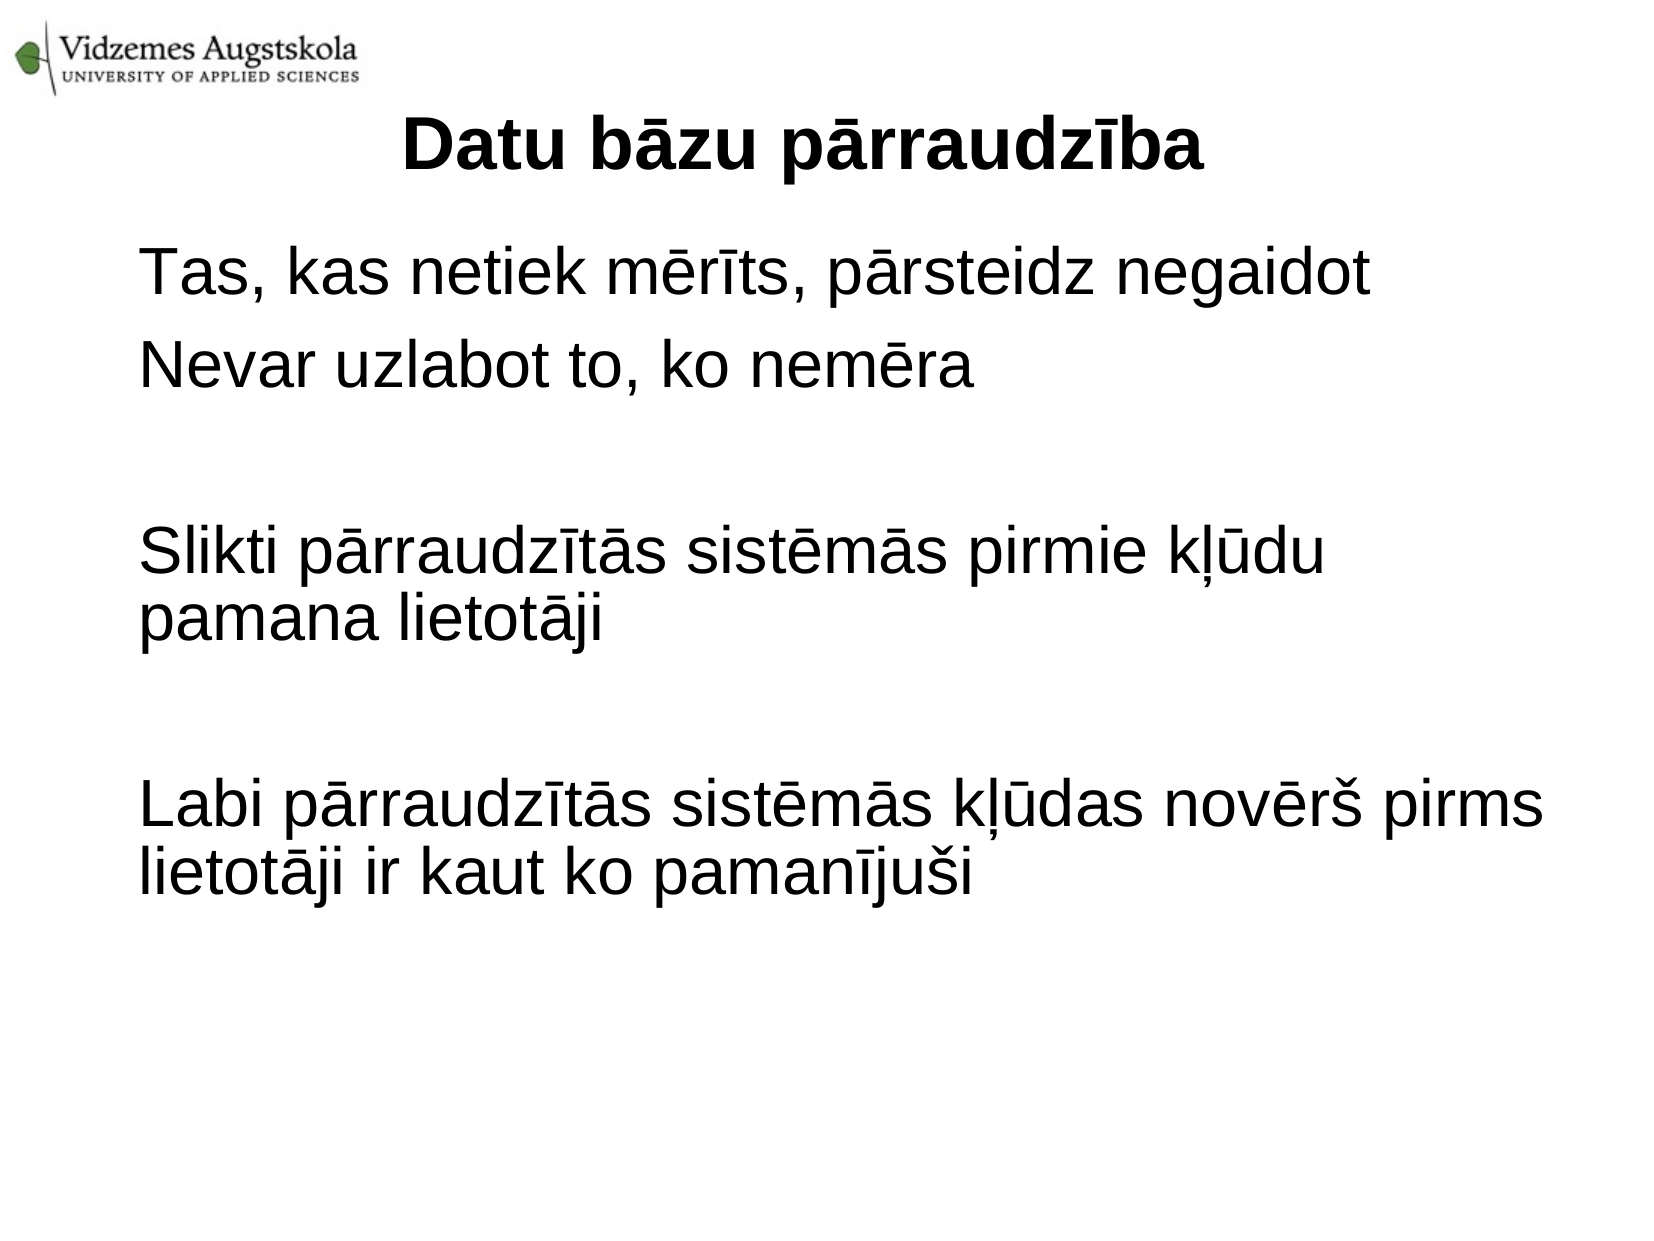

# Datu bāzu pārraudzība
Tas, kas netiek mērīts, pārsteidz negaidot
Nevar uzlabot to, ko nemēra
Slikti pārraudzītās sistēmās pirmie kļūdu pamana lietotāji
Labi pārraudzītās sistēmās kļūdas novērš pirms lietotāji ir kaut ko pamanījuši